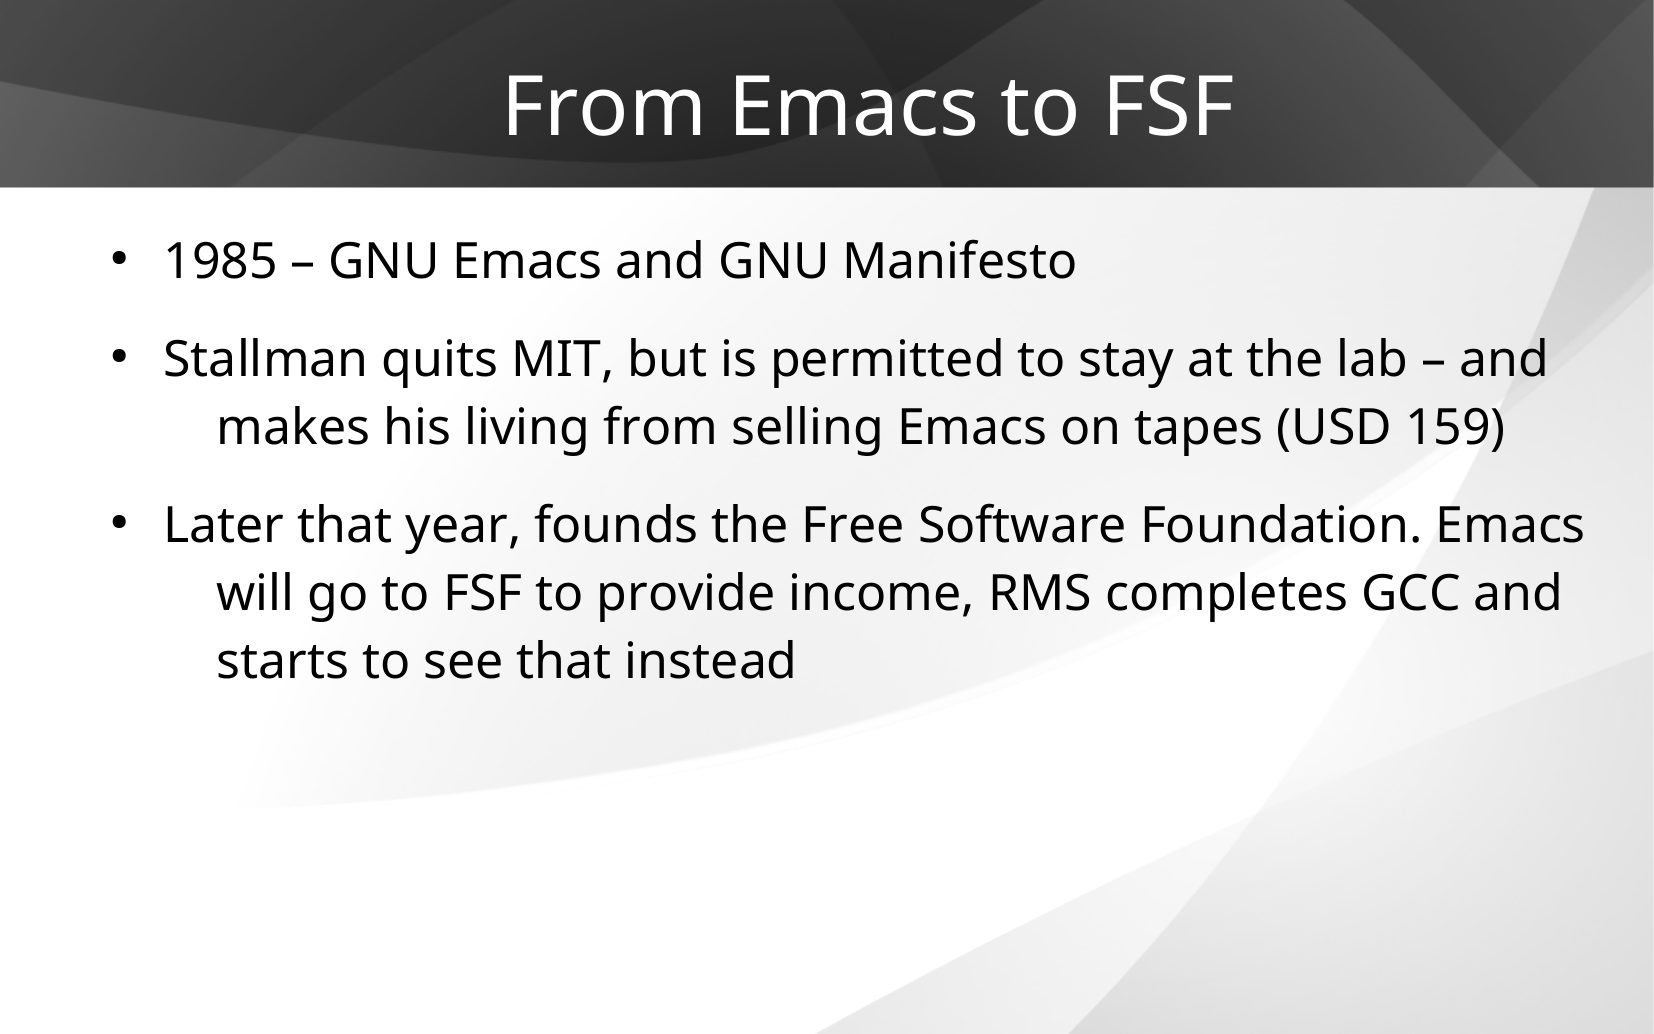

# From Emacs to FSF
1985 – GNU Emacs and GNU Manifesto
Stallman quits MIT, but is permitted to stay at the lab – and makes his living from selling Emacs on tapes (USD 159)
Later that year, founds the Free Software Foundation. Emacs will go to FSF to provide income, RMS completes GCC and starts to see that instead